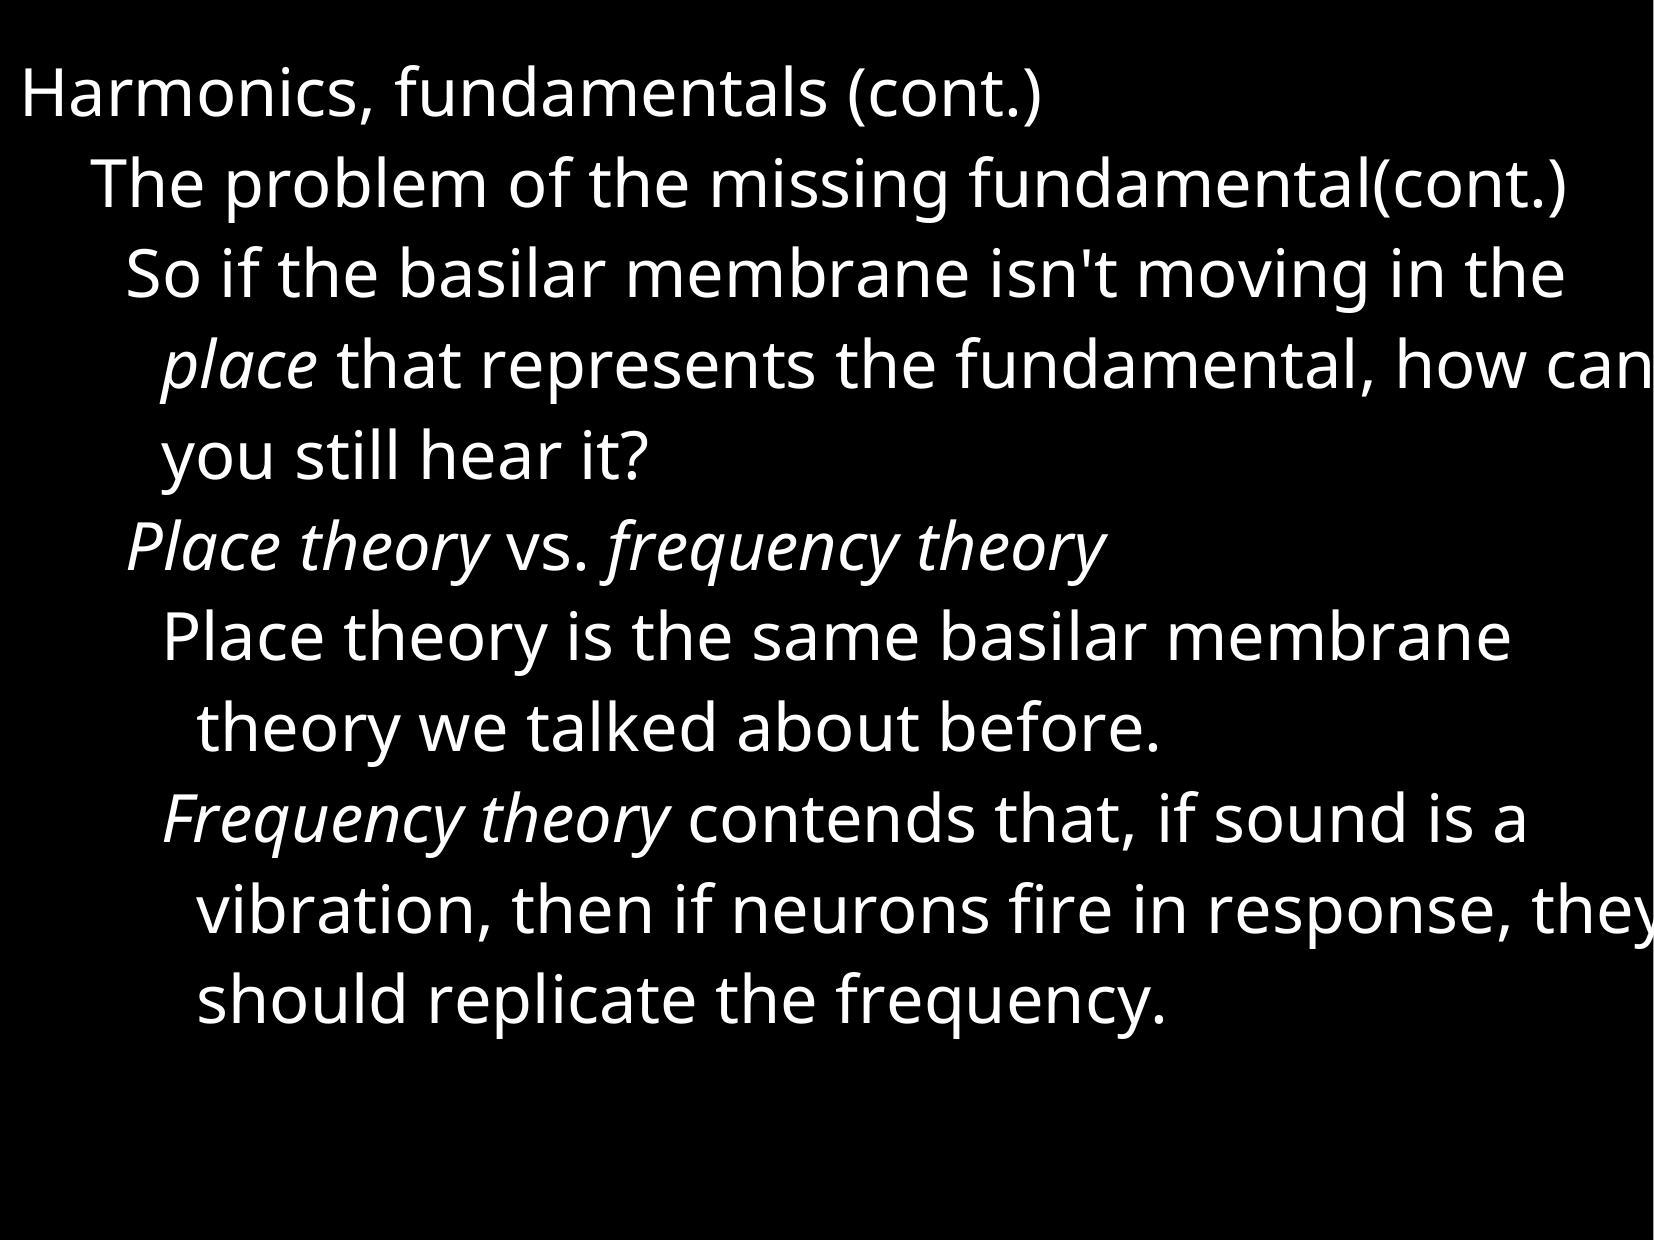

Harmonics, fundamentals (cont.)
The problem of the missing fundamental(cont.)
So if the basilar membrane isn't moving in the place that represents the fundamental, how can you still hear it?
Place theory vs. frequency theory
Place theory is the same basilar membrane theory we talked about before.
Frequency theory contends that, if sound is a vibration, then if neurons fire in response, they should replicate the frequency.